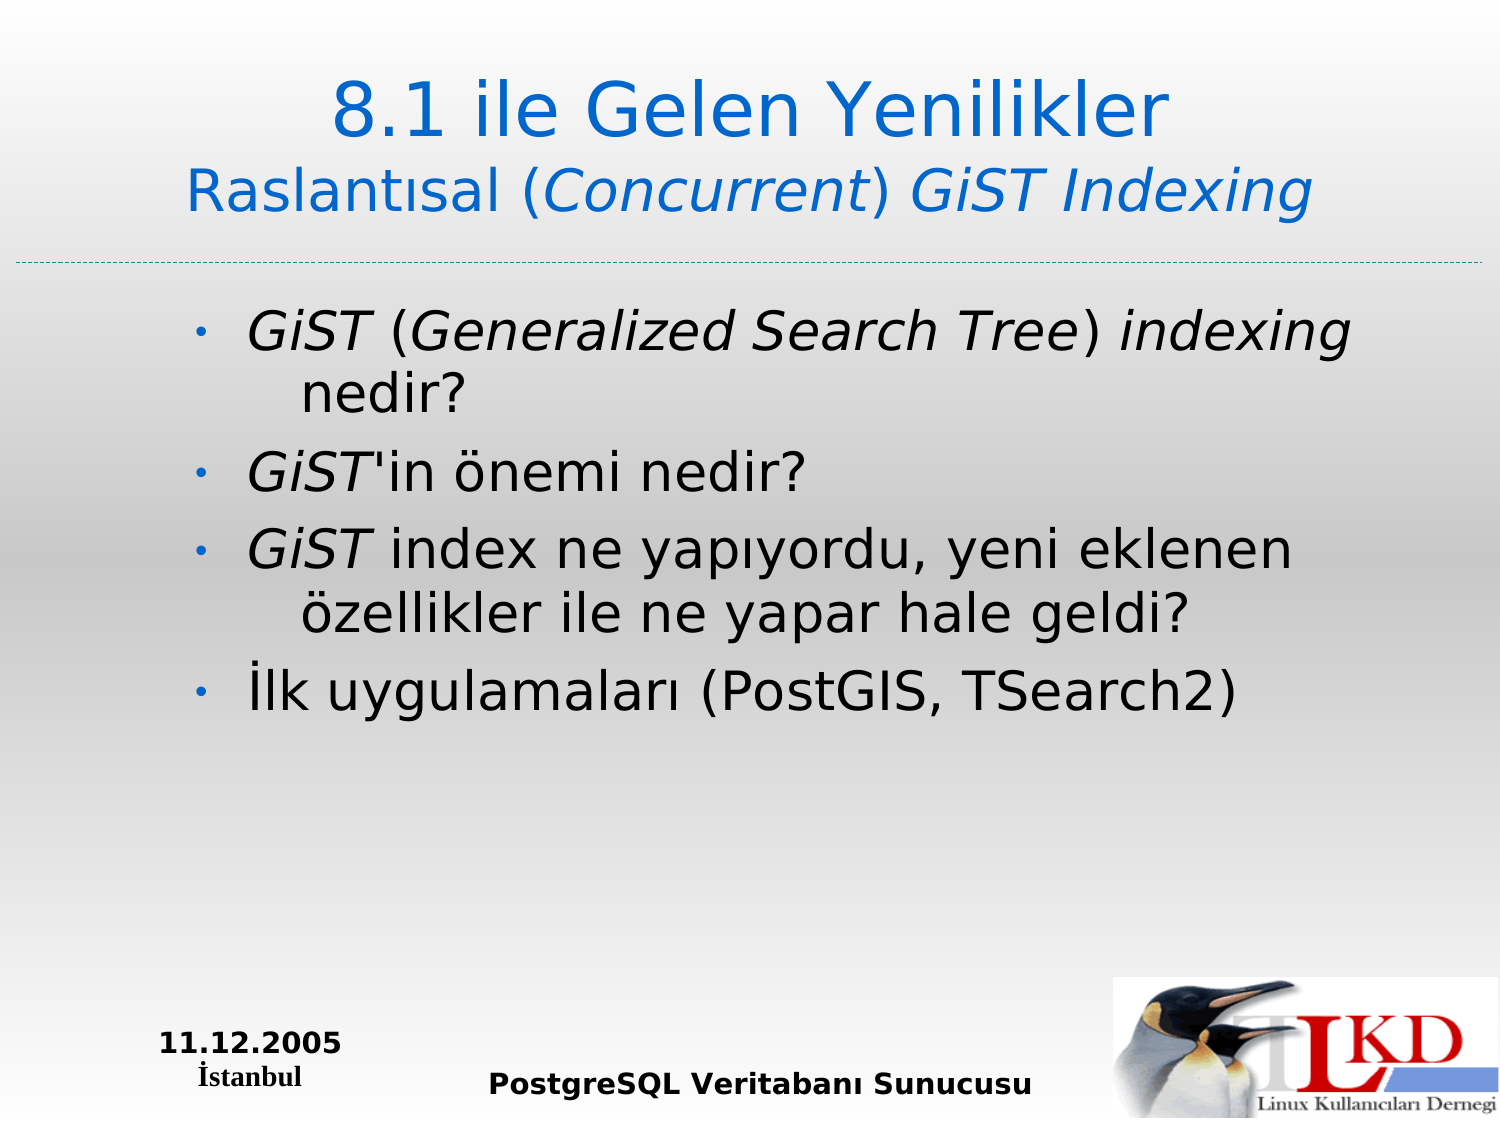

# 8.1 ile Gelen Yenilikler Raslantısal (Concurrent) GiST Indexing
GiST (Generalized Search Tree) indexing nedir?
GiST'in önemi nedir?
GiST index ne yapıyordu, yeni eklenen özellikler ile ne yapar hale geldi?
İlk uygulamaları (PostGIS, TSearch2)